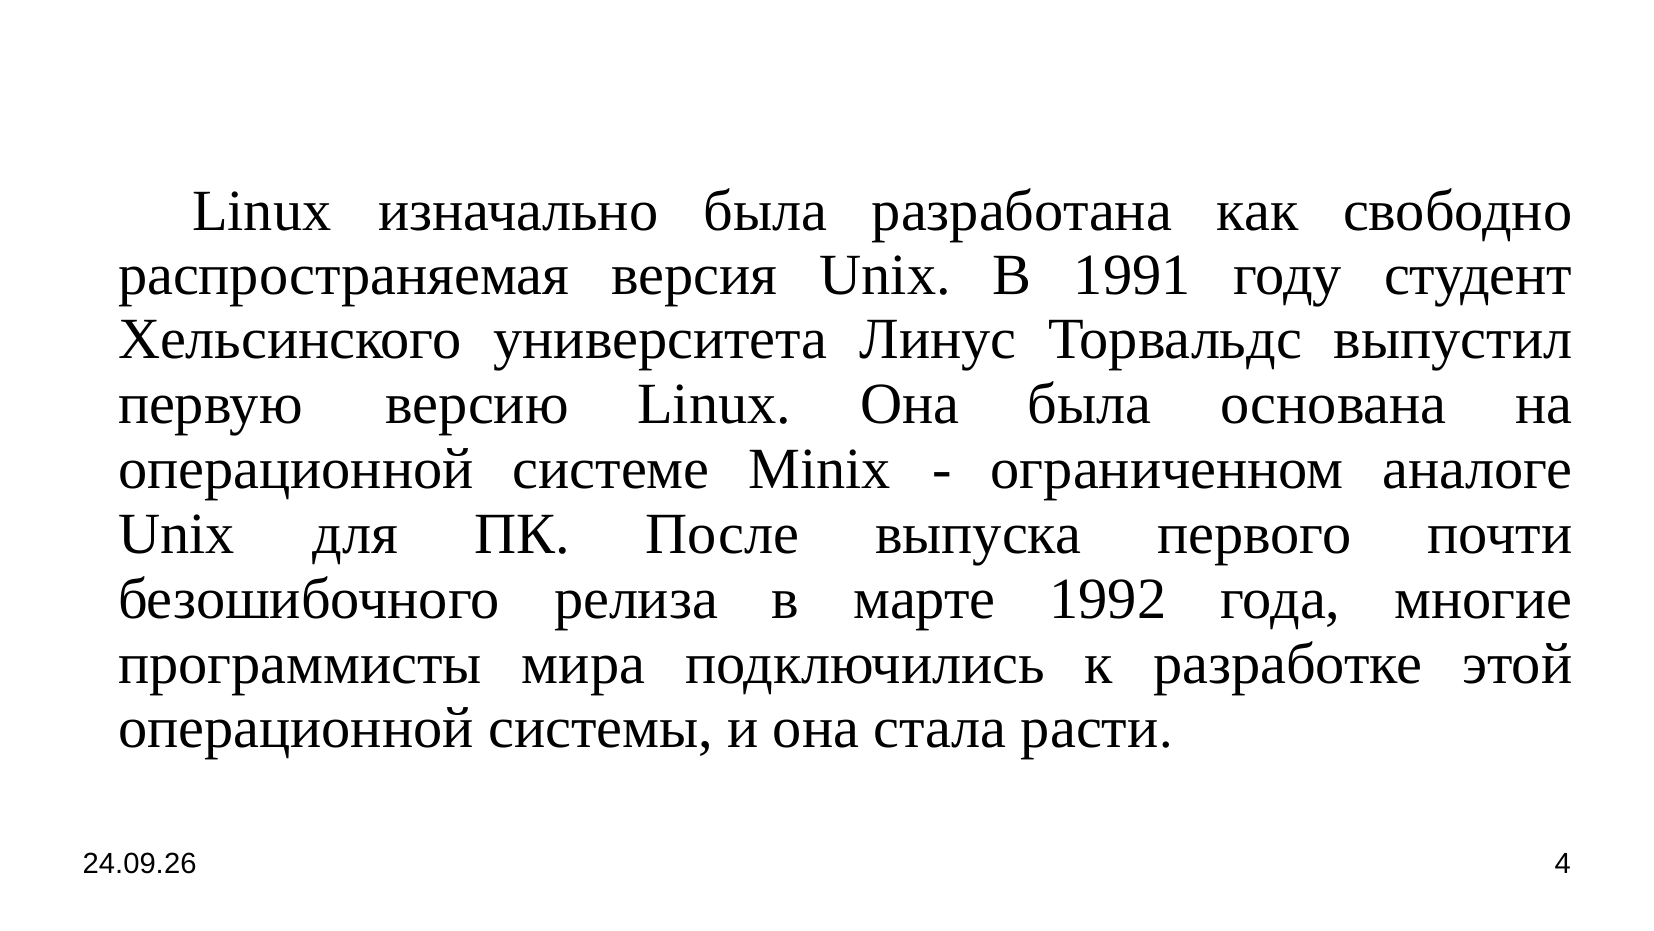

#
Linux изначально была разработана как свободно распространяемая версия Unix. В 1991 году студент Хельсинского университета Линус Торвальдс выпустил первую  версию Linux. Она была основана на операционной системе Minix - ограниченном аналоге Unix для ПК. После выпуска первого почти безошибочного релиза в марте 1992 года, многие программисты мира подключились к разработке этой операционной системы, и она стала расти.
4